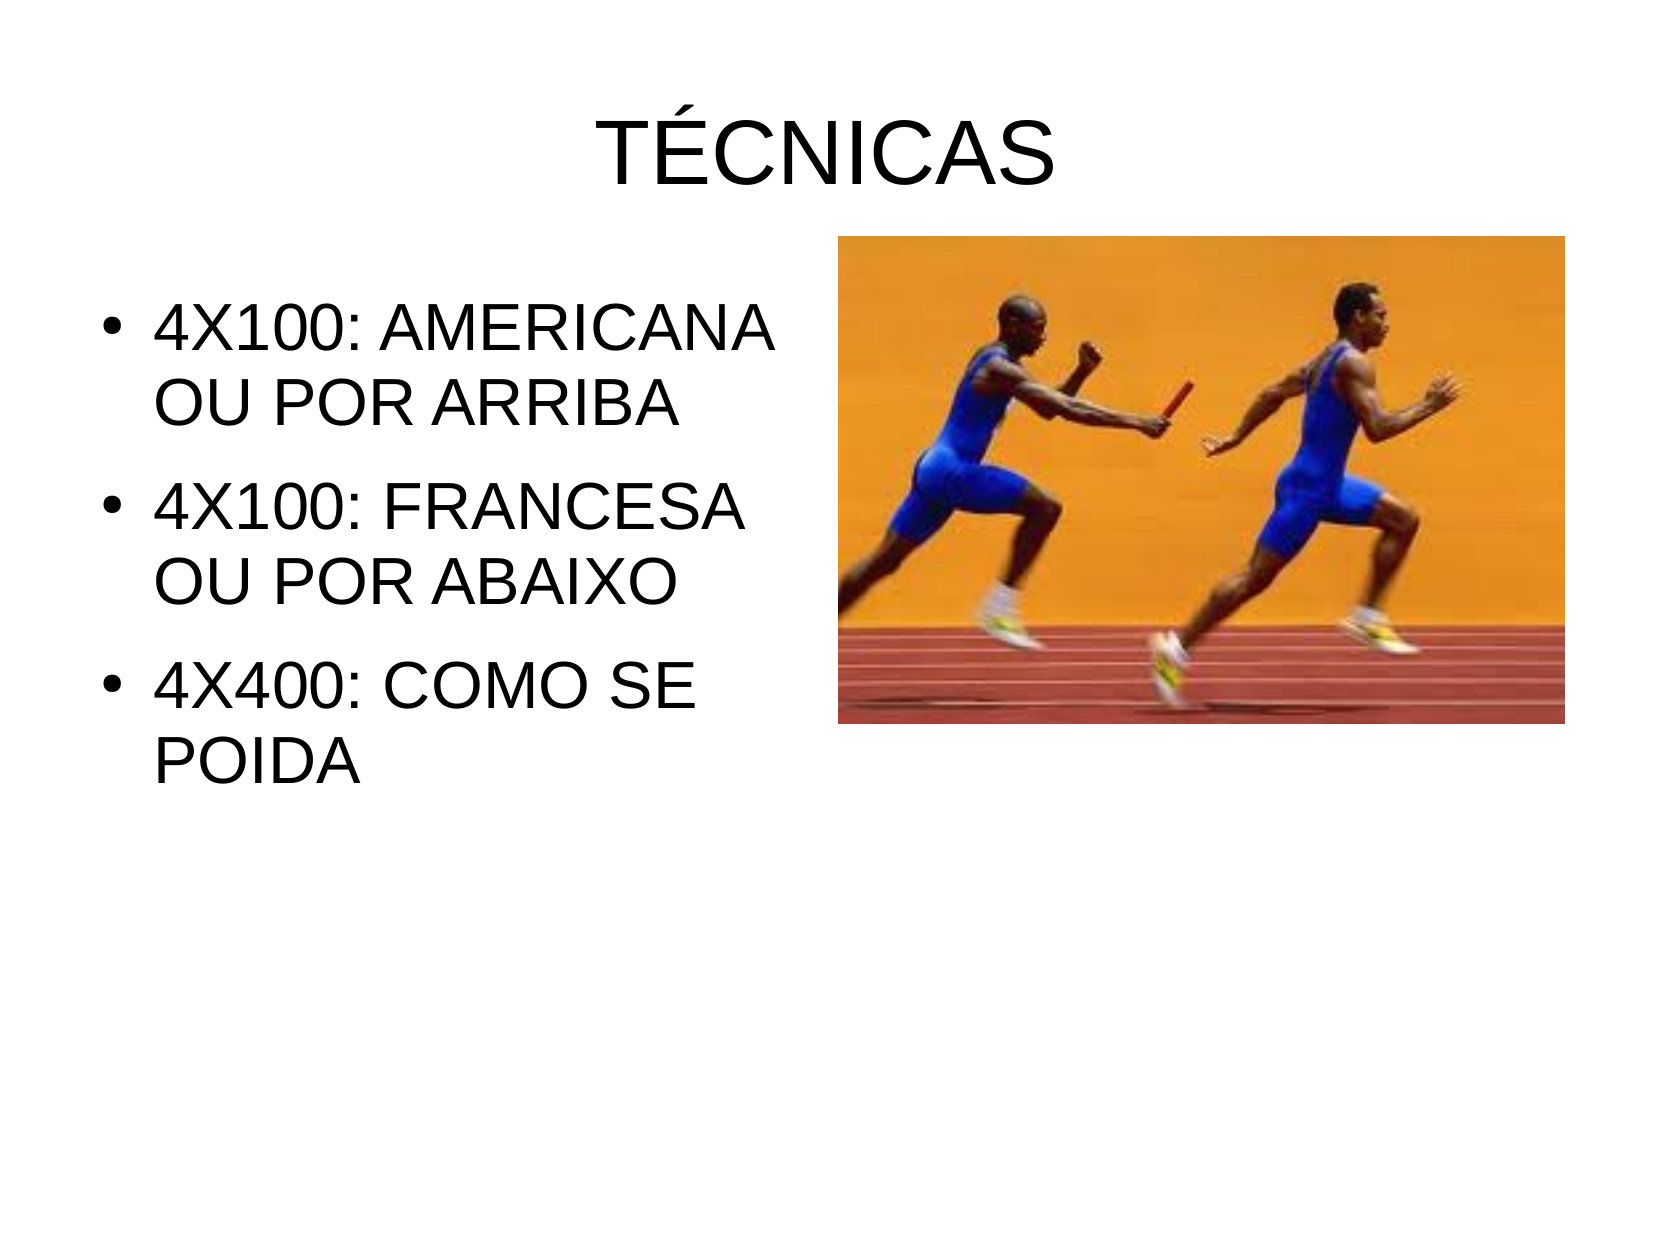

# TÉCNICAS
4X100: AMERICANA OU POR ARRIBA
4X100: FRANCESA OU POR ABAIXO
4X400: COMO SE POIDA